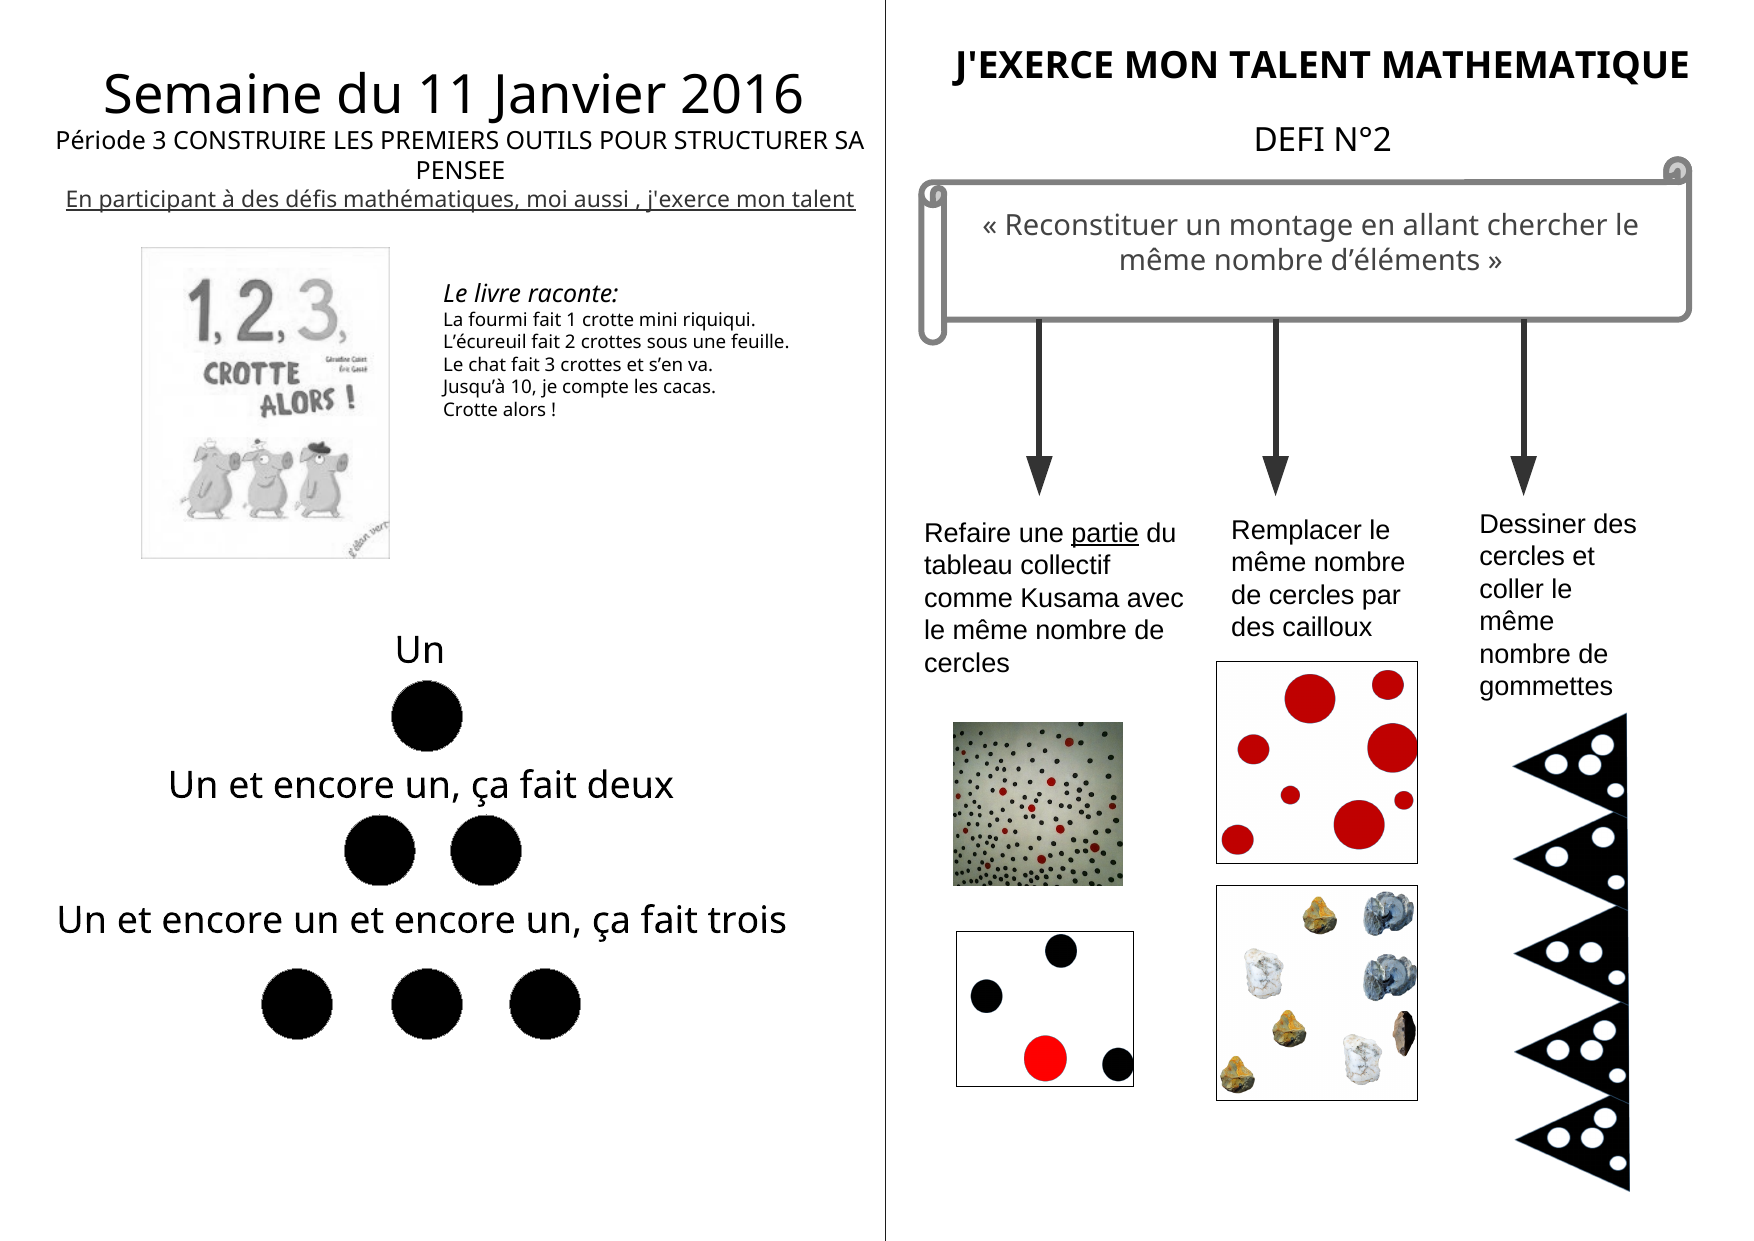

J'EXERCE MON TALENT MATHEMATIQUE
Semaine du 11 Janvier 2016
DEFI N°2
Période 3 CONSTRUIRE LES PREMIERS OUTILS POUR STRUCTURER SA PENSEE
En participant à des défis mathématiques, moi aussi , j'exerce mon talent
« Reconstituer un montage en allant chercher le même nombre d’éléments »
Le livre raconte:
La fourmi fait 1 crotte mini riquiqui.
L’écureuil fait 2 crottes sous une feuille.
Le chat fait 3 crottes et s’en va.
Jusqu’à 10, je compte les cacas.
Crotte alors !
Un
Un et encore un, ça fait deux
Un et encore un et encore un, ça fait trois
Dessiner des cercles et coller le même nombre de gommettes
Remplacer le même nombre de cercles par des cailloux
Refaire une partie du tableau collectif comme Kusama avec le même nombre de cercles